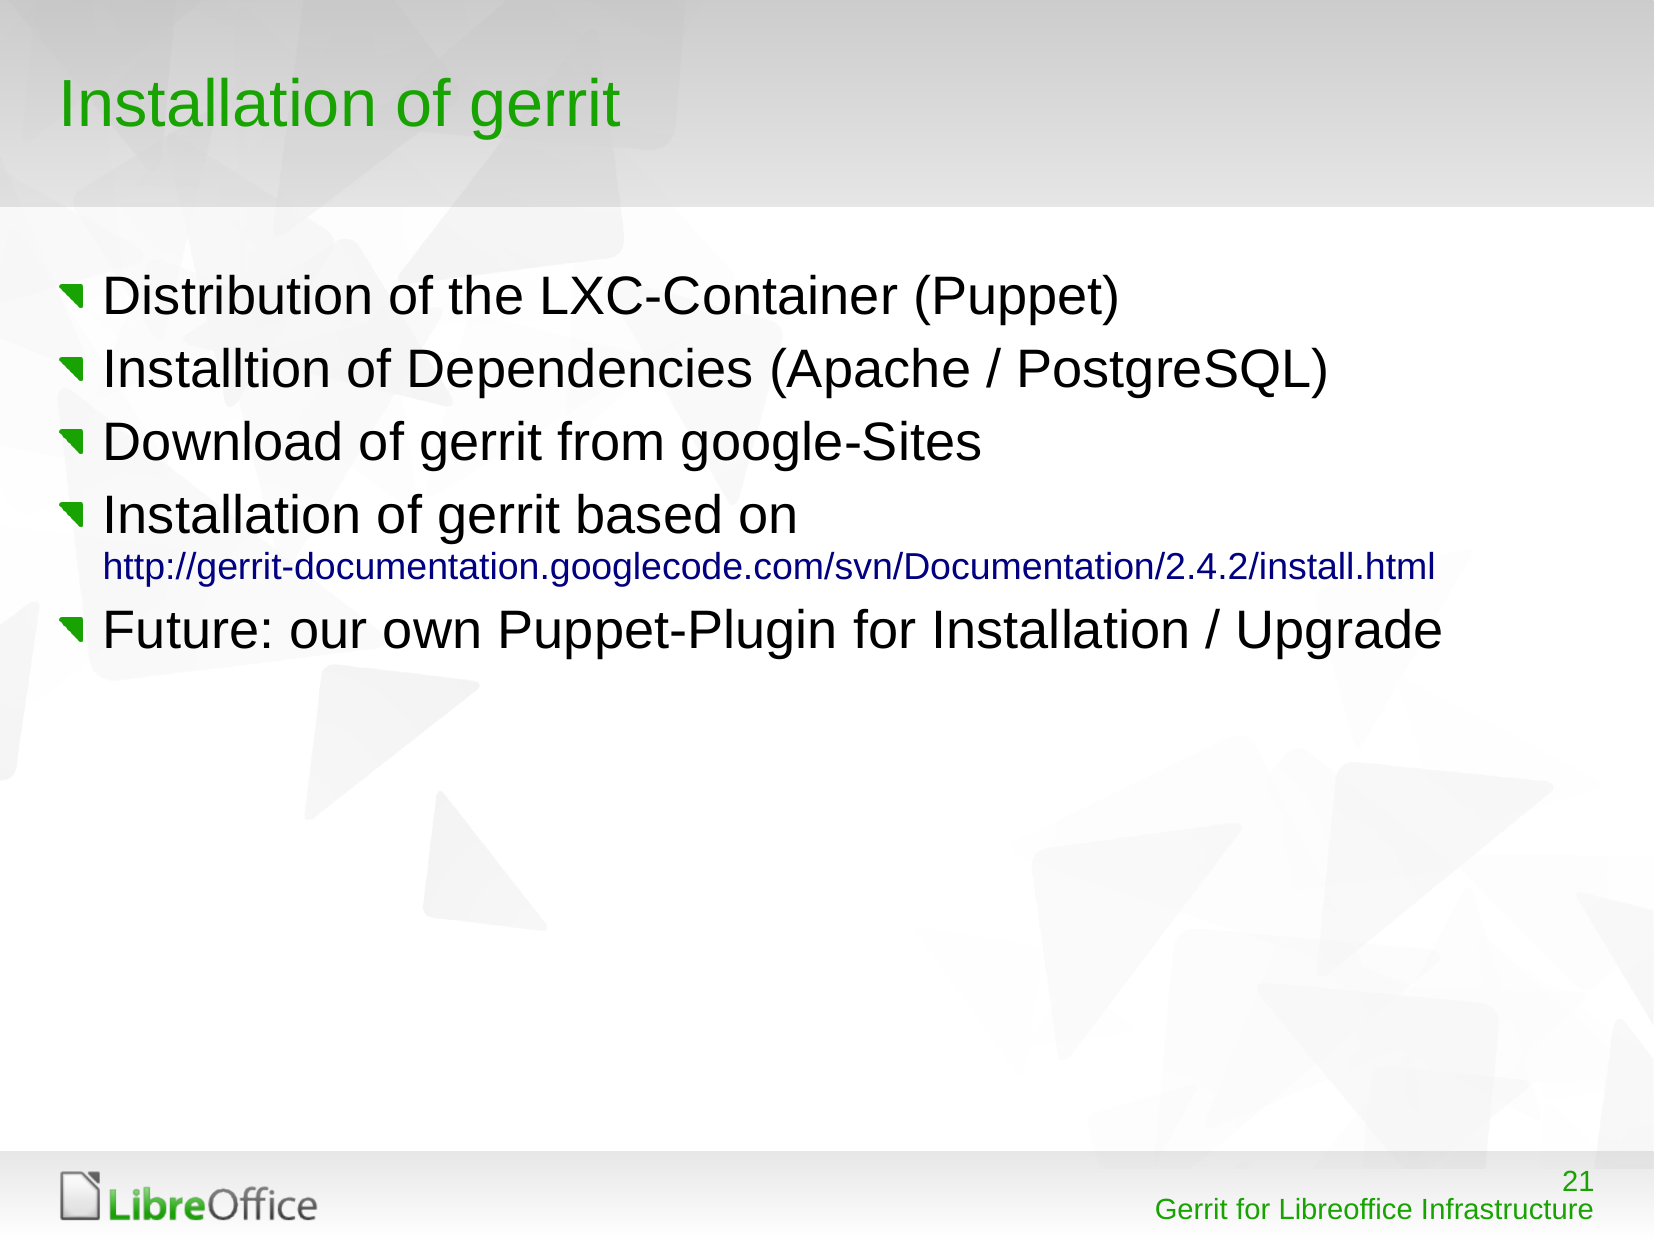

# Installation of gerrit
Distribution of the LXC-Container (Puppet)
Installtion of Dependencies (Apache / PostgreSQL)
Download of gerrit from google-Sites
Installation of gerrit based on http://gerrit-documentation.googlecode.com/svn/Documentation/2.4.2/install.html
Future: our own Puppet-Plugin for Installation / Upgrade
21
Gerrit for Libreoffice Infrastructure